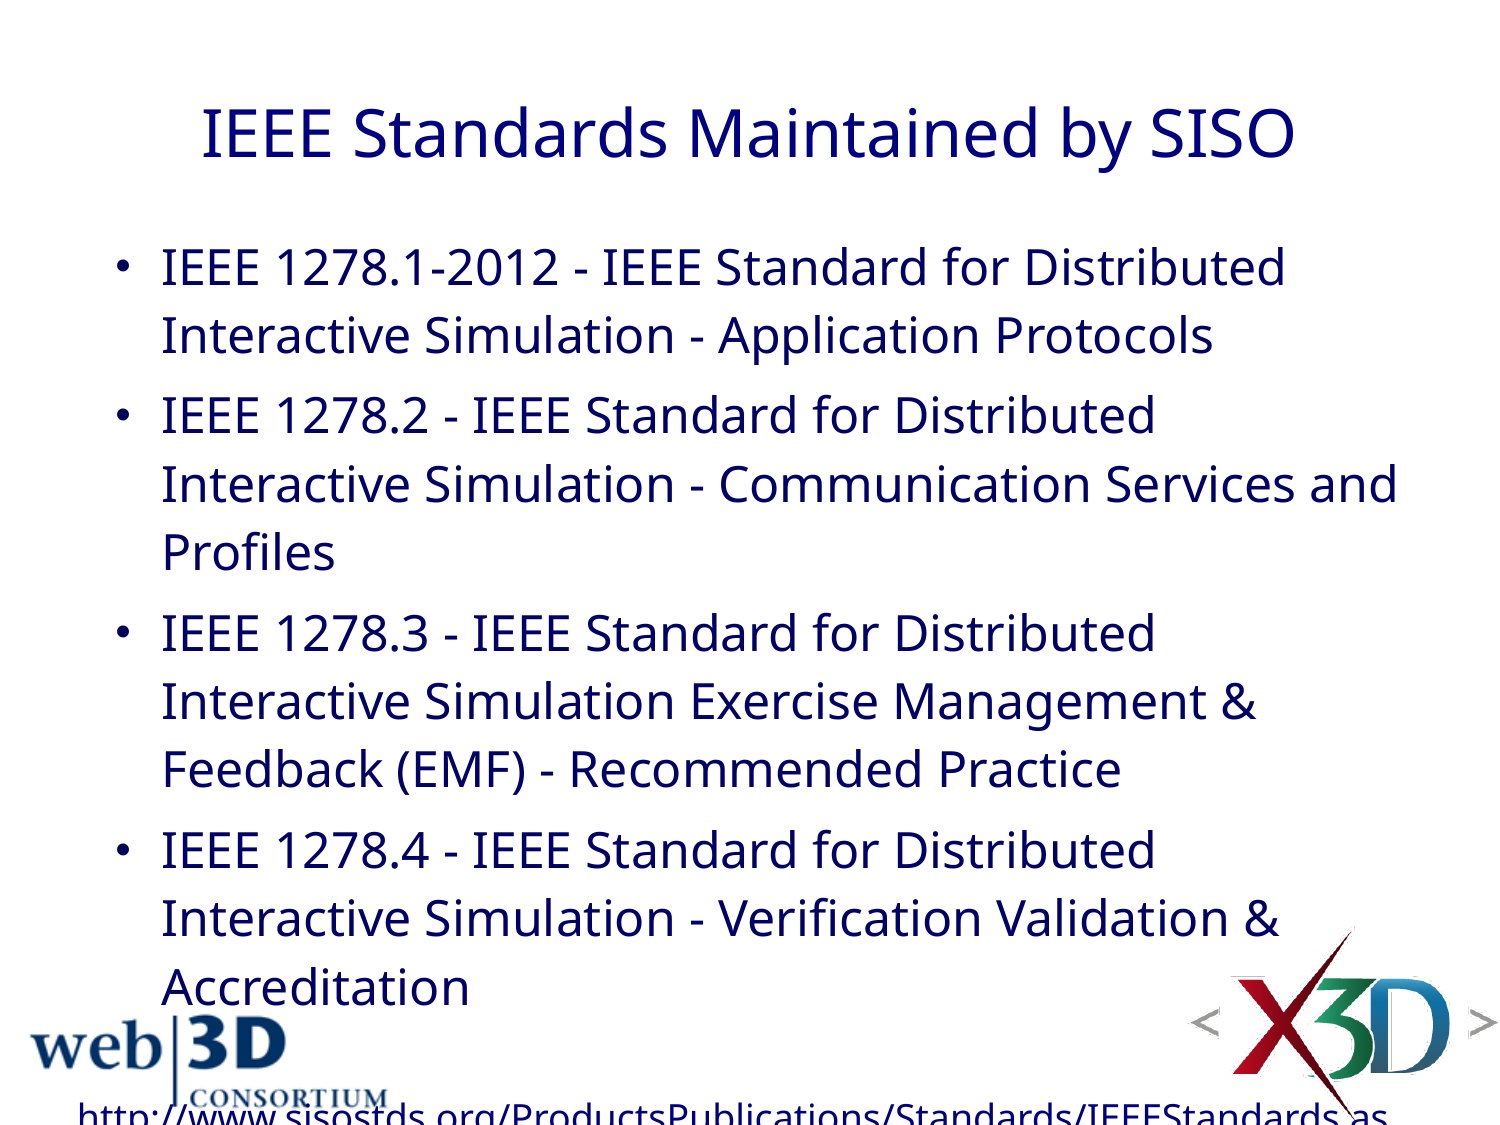

# IEEE Standards Maintained by SISO
IEEE 1278.1-2012 - IEEE Standard for Distributed Interactive Simulation - Application Protocols
IEEE 1278.2 - IEEE Standard for Distributed Interactive Simulation - Communication Services and Profiles
IEEE 1278.3 - IEEE Standard for Distributed Interactive Simulation Exercise Management & Feedback (EMF) - Recommended Practice
IEEE 1278.4 - IEEE Standard for Distributed Interactive Simulation - Verification Validation & Accreditation
http://www.sisostds.org/ProductsPublications/Standards/IEEEStandards.aspx